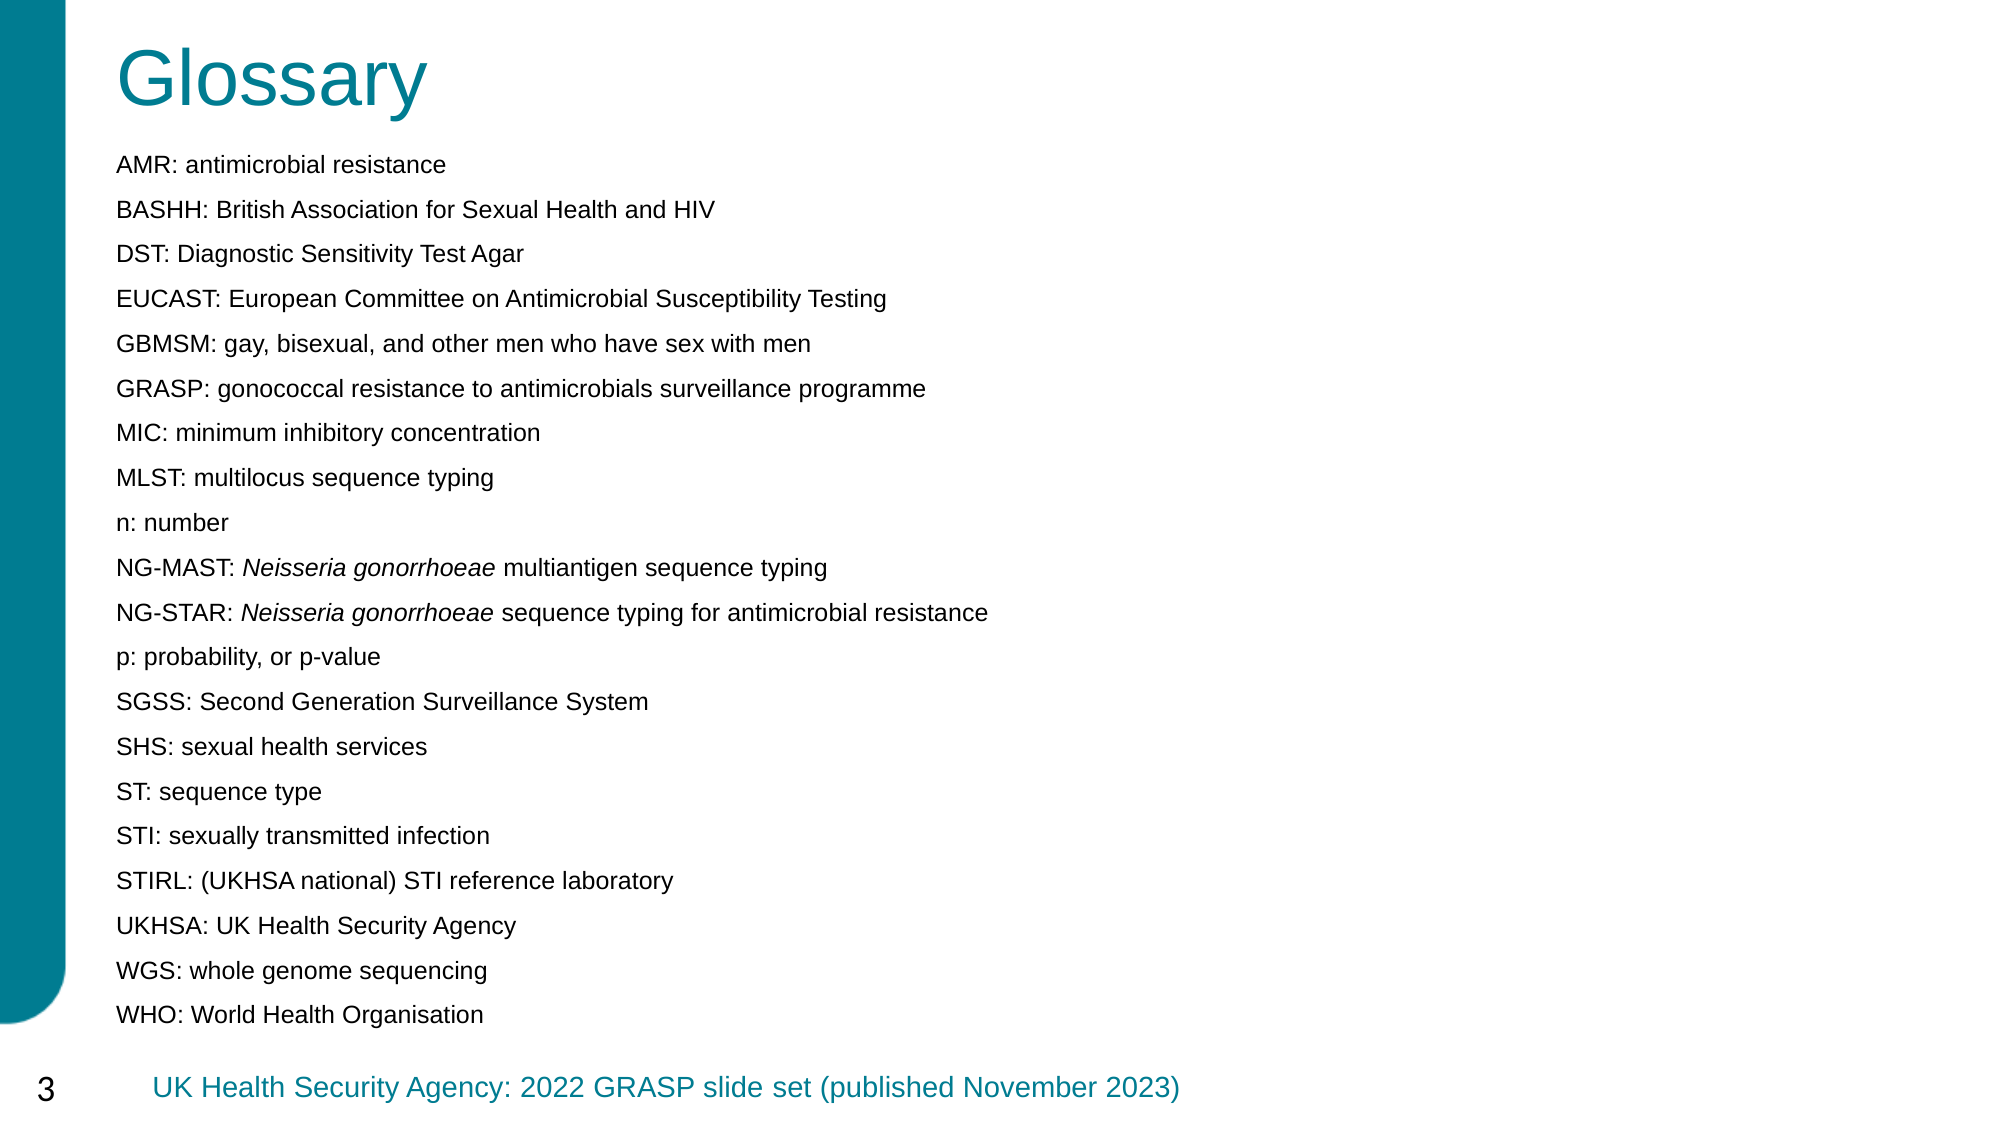

# Glossary
AMR: antimicrobial resistance
BASHH: British Association for Sexual Health and HIV
DST: Diagnostic Sensitivity Test Agar
EUCAST: European Committee on Antimicrobial Susceptibility Testing
GBMSM: gay, bisexual, and other men who have sex with men
GRASP: gonococcal resistance to antimicrobials surveillance programme
MIC: minimum inhibitory concentration
MLST: multilocus sequence typing
n: number
NG-MAST: Neisseria gonorrhoeae multiantigen sequence typing
NG-STAR: Neisseria gonorrhoeae sequence typing for antimicrobial resistance
p: probability, or p-value
SGSS: Second Generation Surveillance System
SHS: sexual health services
ST: sequence type
STI: sexually transmitted infection
STIRL: (UKHSA national) STI reference laboratory
UKHSA: UK Health Security Agency
WGS: whole genome sequencing
WHO: World Health Organisation
3
UK Health Security Agency: 2022 GRASP slide set (published November 2023)